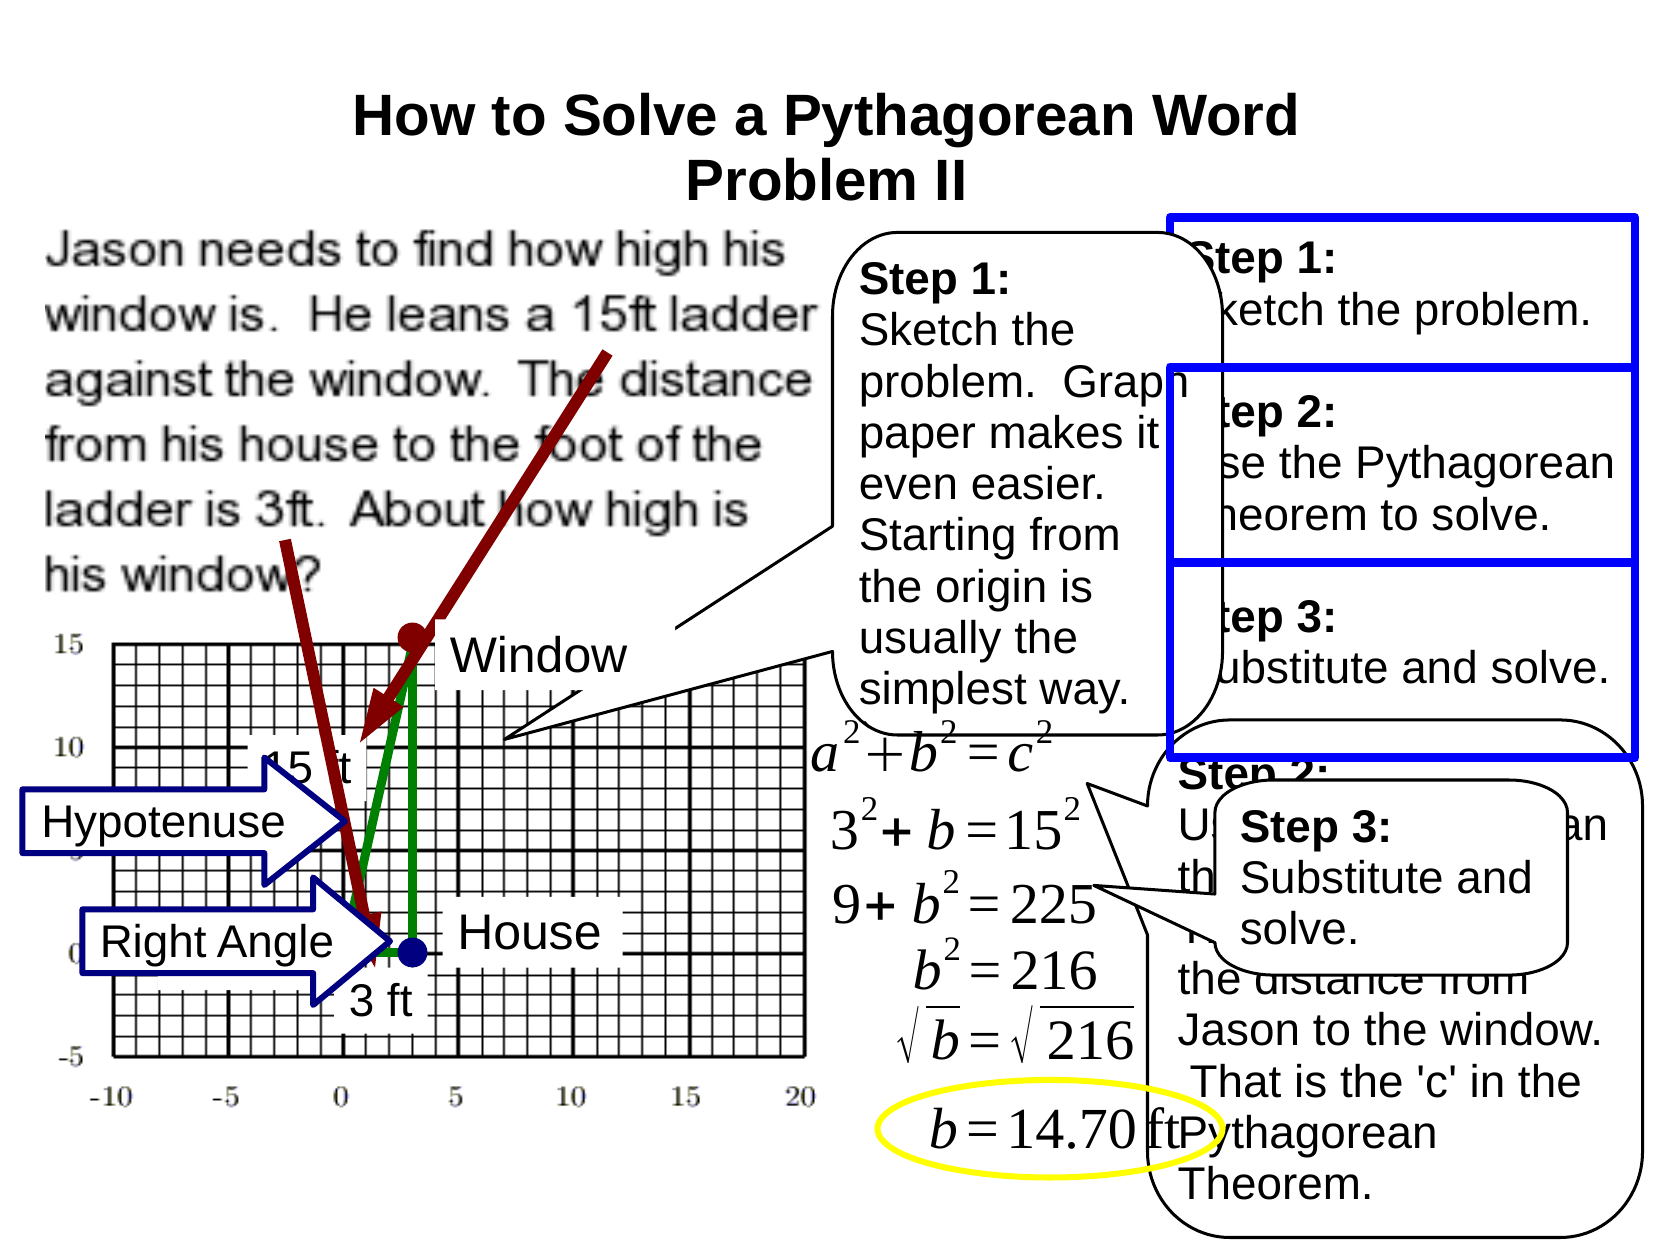

How to Solve a Pythagorean Word Problem II
Step 1:
Sketch the problem.
Step 2:
Use the Pythagorean Theorem to solve.
Step 3:
Substitute and solve.
Step 1:
Sketch the problem. Graph paper makes it even easier. Starting from the origin is usually the simplest way.
`
Window
Step 2:
Use the Pythagorean theorem to solve. The hypotenuse is the distance from Jason to the window. That is the 'c' in the Pythagorean Theorem.
15 ft
Hypotenuse
Step 3:
Substitute and solve.
Right Angle
House
Jason
3 ft